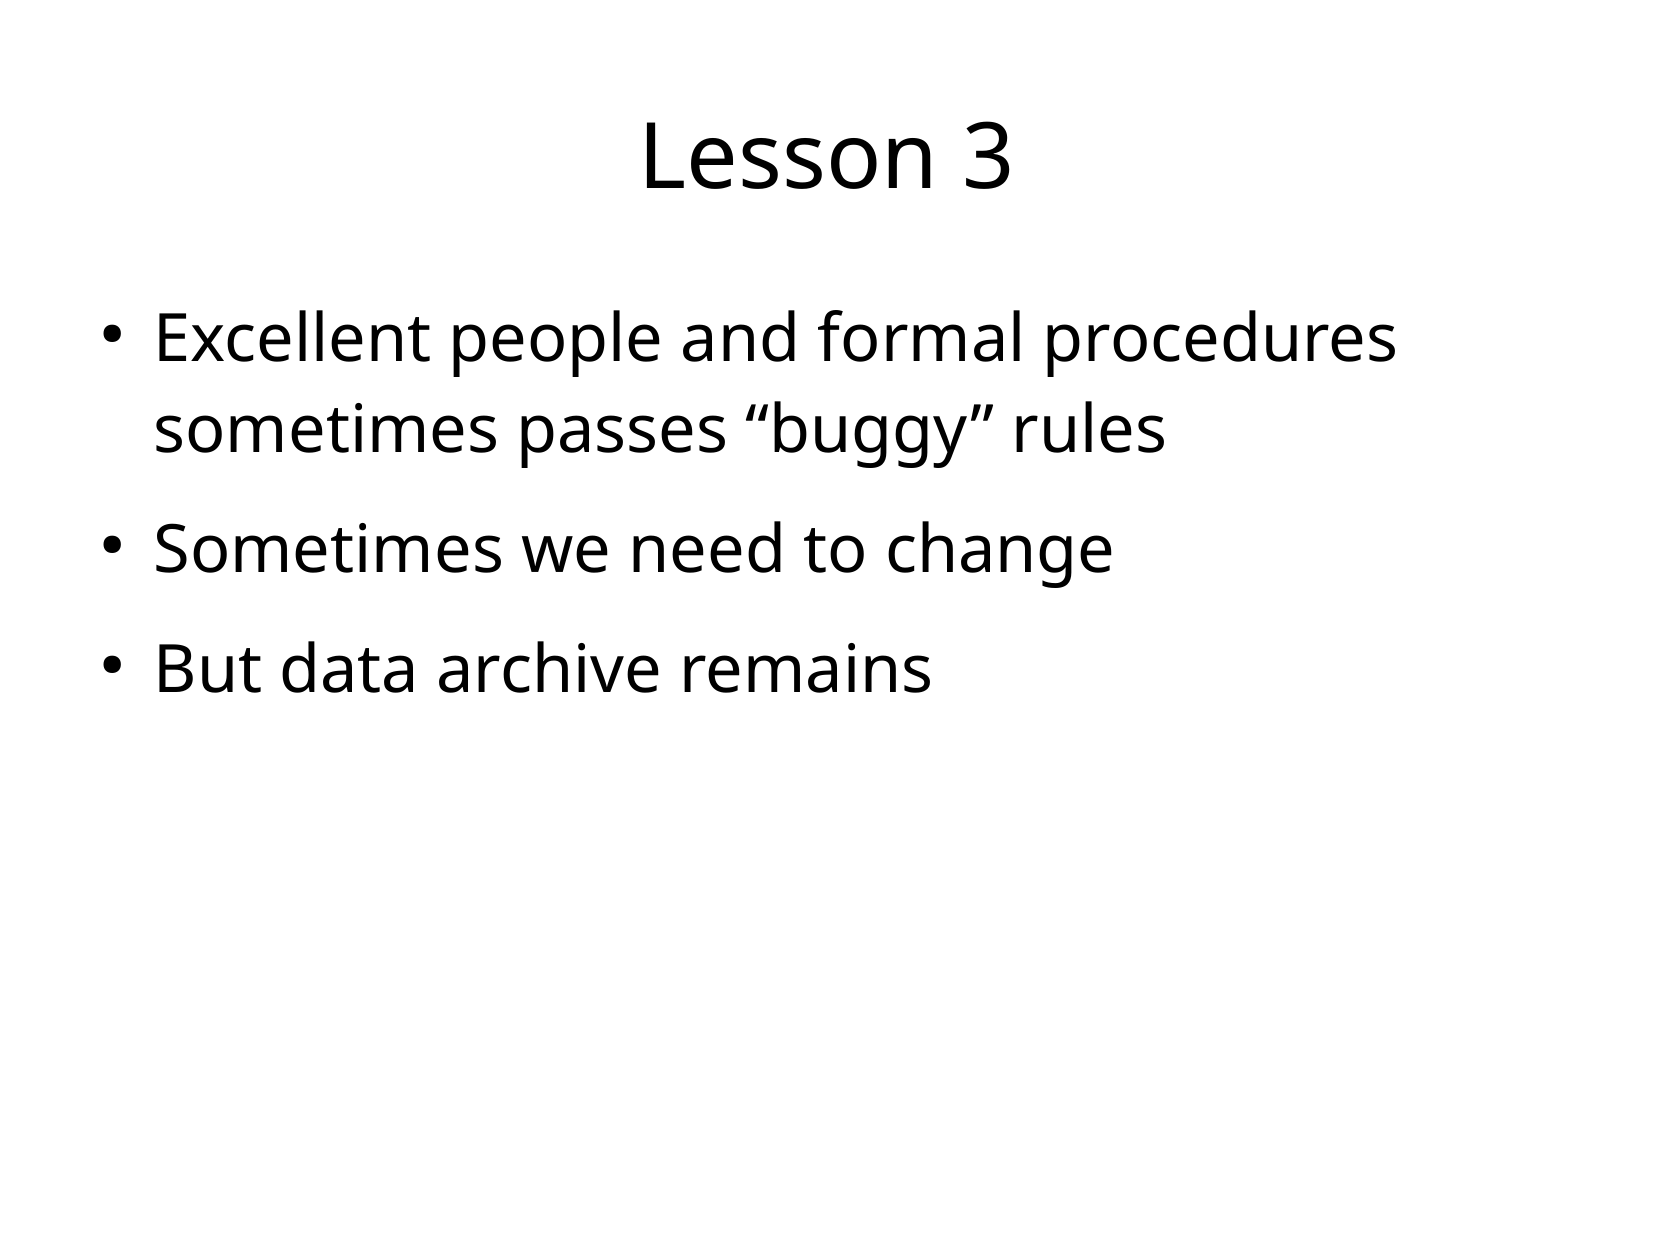

# Lesson 3
Excellent people and formal procedures sometimes passes “buggy” rules
Sometimes we need to change
But data archive remains